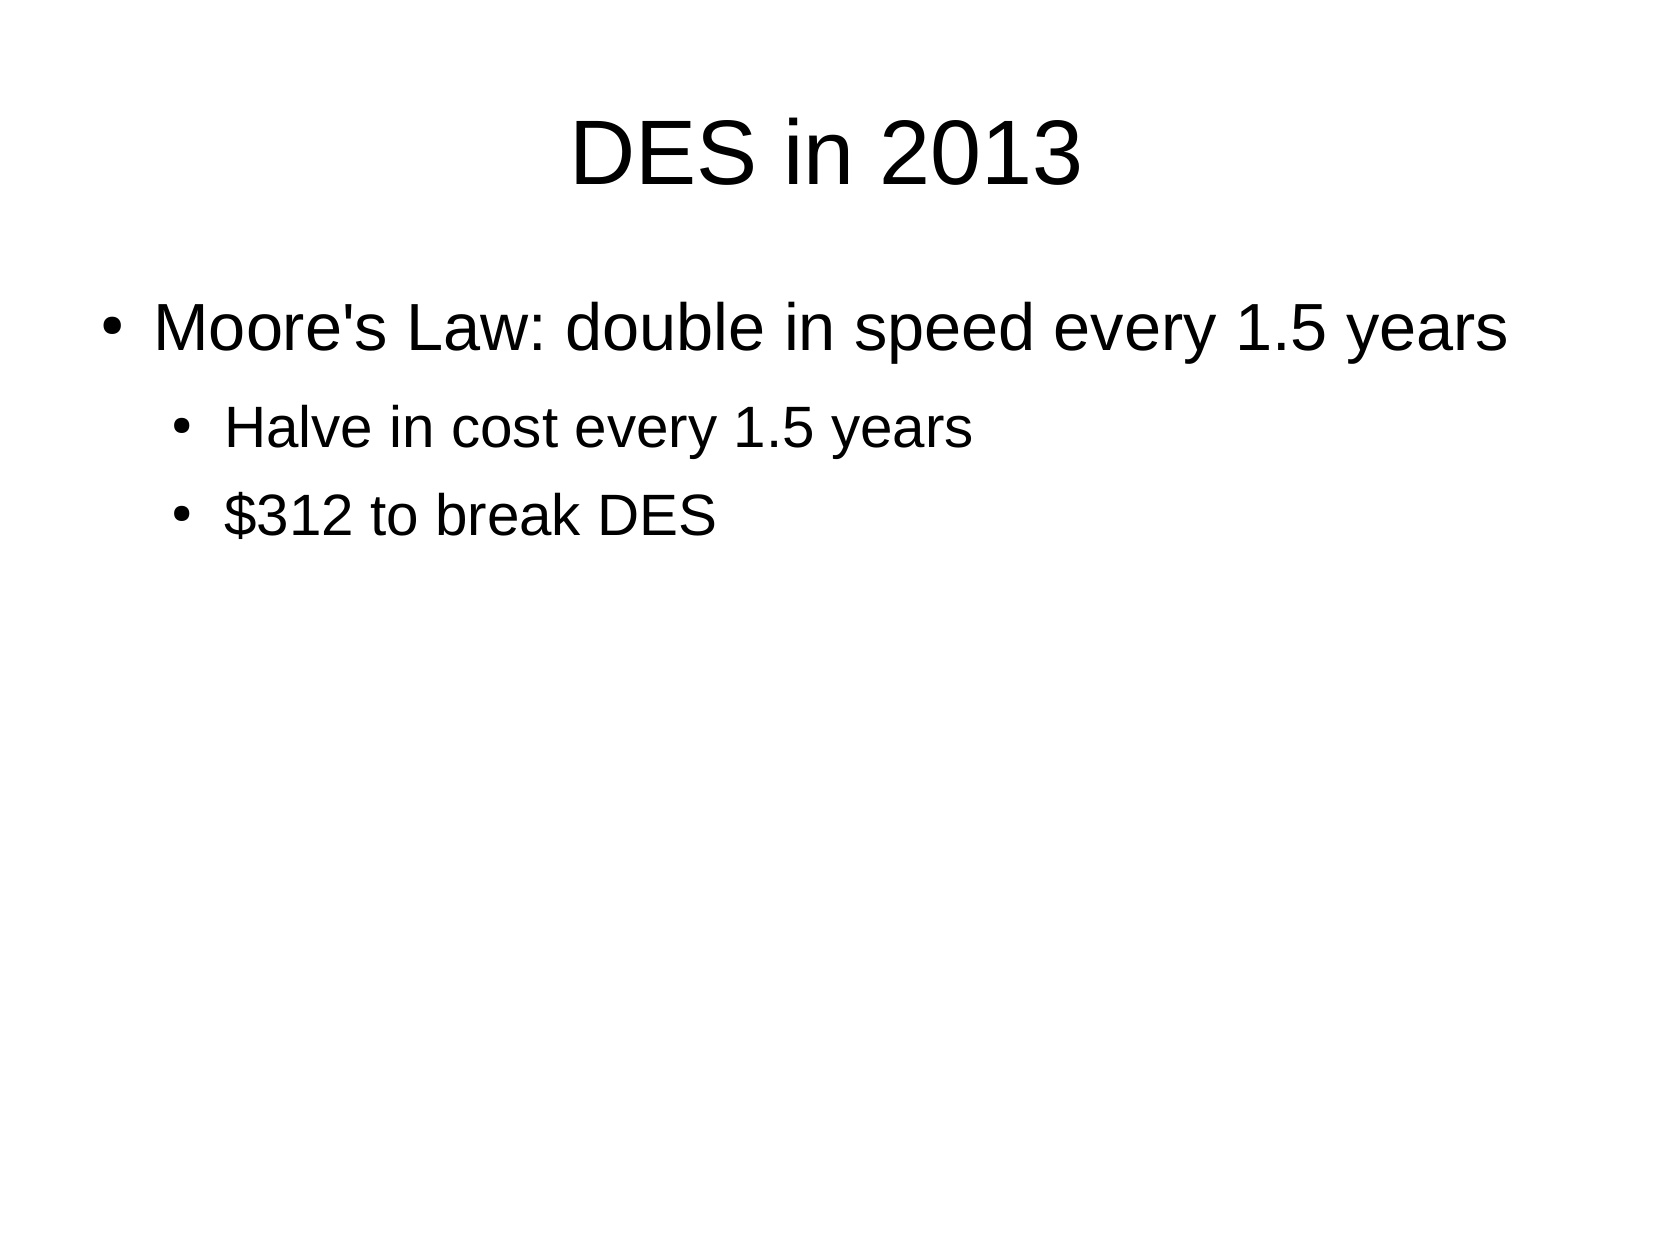

# DES in 2013
Moore's Law: double in speed every 1.5 years
Halve in cost every 1.5 years
$312 to break DES